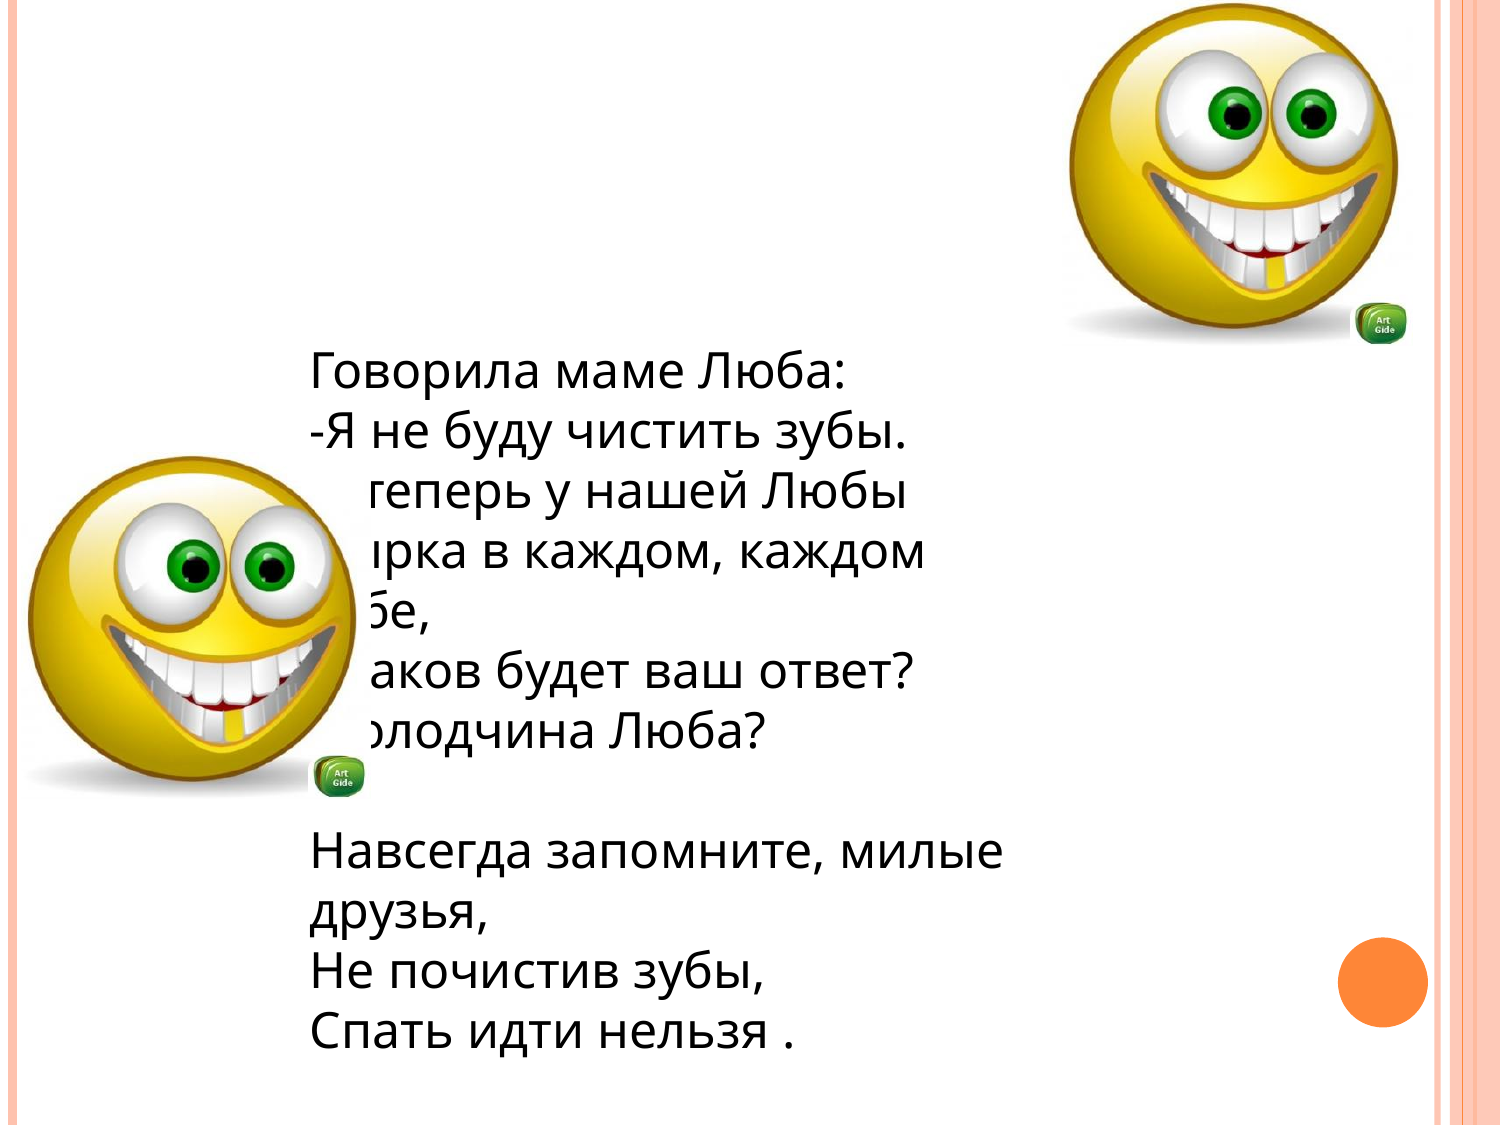

Говорила маме Люба:
-Я не буду чистить зубы.
И теперь у нашей Любы
Дырка в каждом, каждом зубе,
- Каков будет ваш ответ?
Молодчина Люба?
Навсегда запомните, милые друзья,
Не почистив зубы,
Спать идти нельзя .